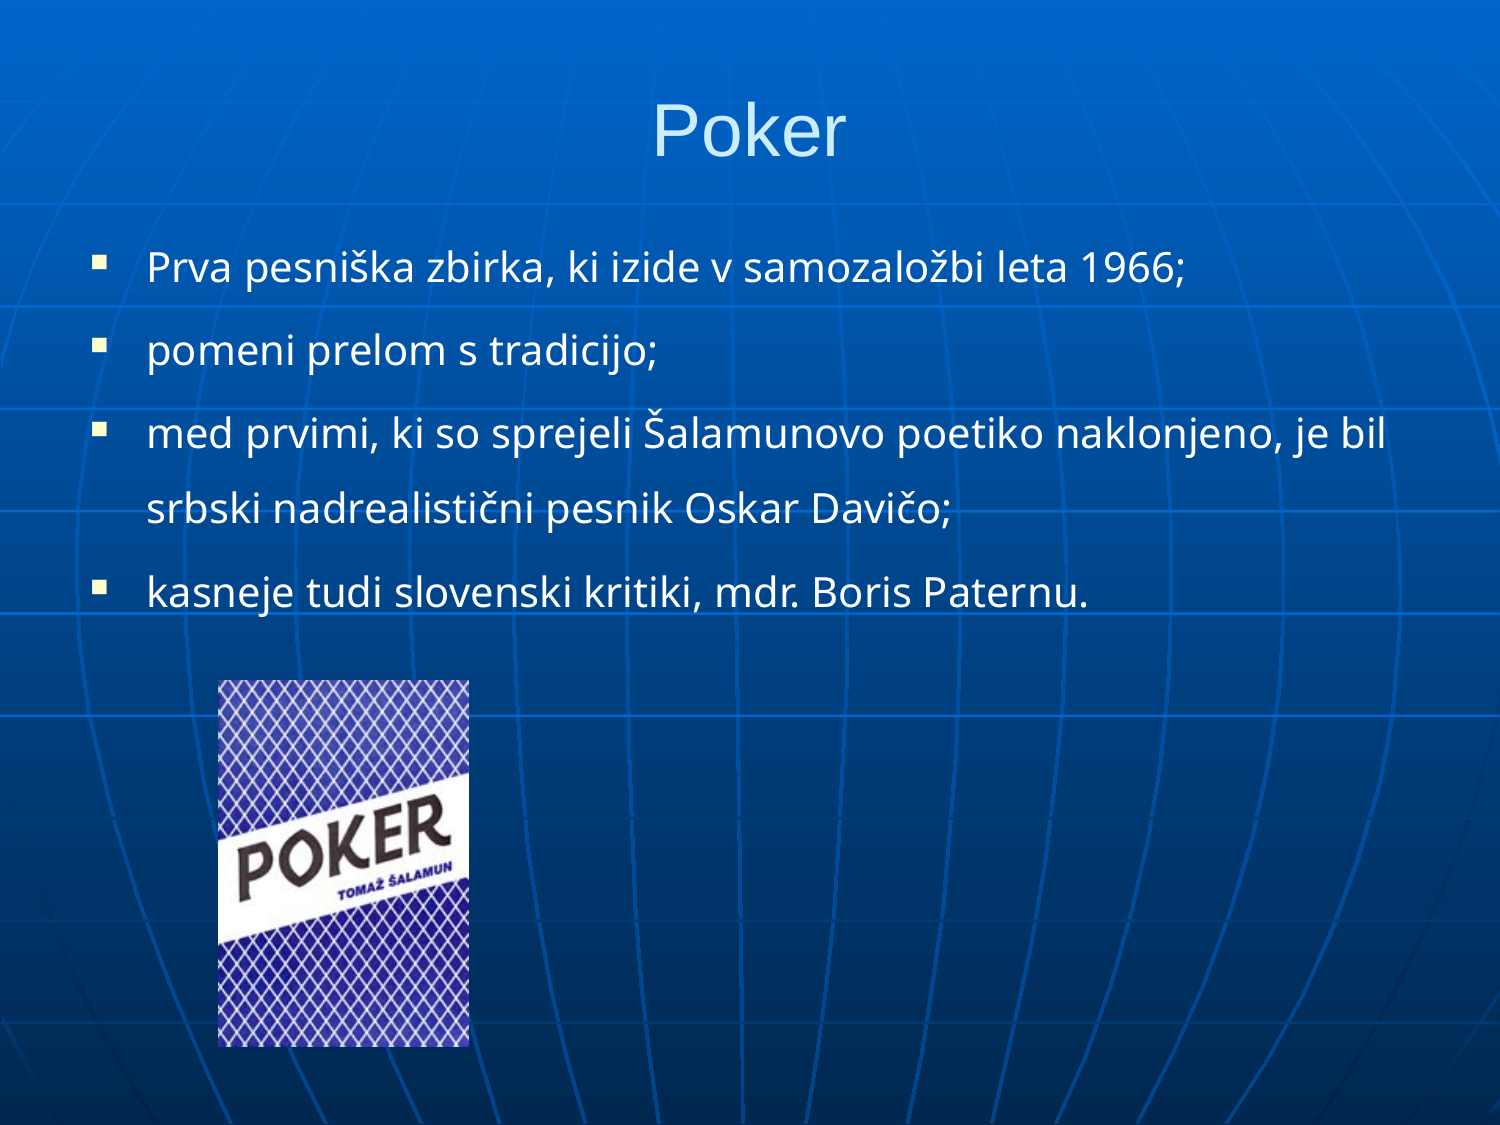

# Poker
Prva pesniška zbirka, ki izide v samozaložbi leta 1966;
pomeni prelom s tradicijo;
med prvimi, ki so sprejeli Šalamunovo poetiko naklonjeno, je bil srbski nadrealistični pesnik Oskar Davičo;
kasneje tudi slovenski kritiki, mdr. Boris Paternu.